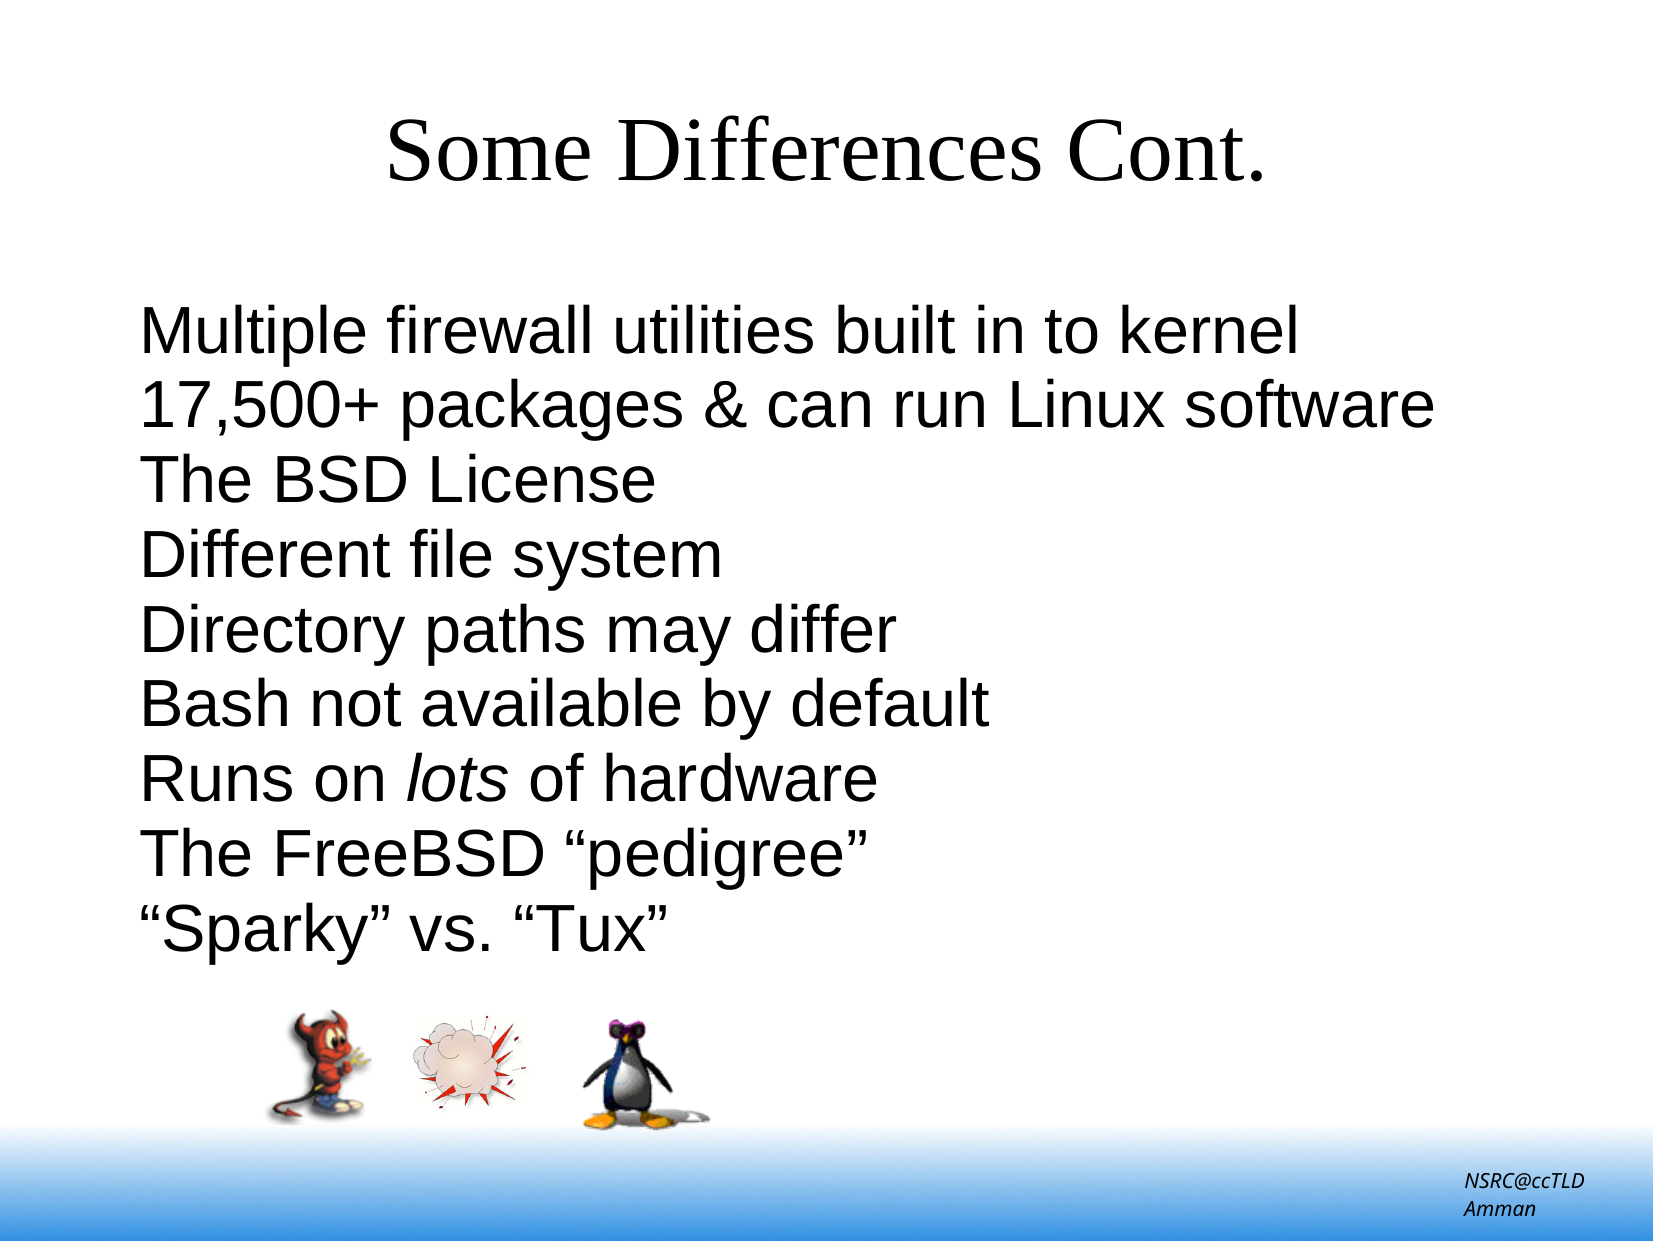

# Some Differences Cont.
Multiple firewall utilities built in to kernel
17,500+ packages & can run Linux software
The BSD License
Different file system
Directory paths may differ
Bash not available by default
Runs on lots of hardware
The FreeBSD “pedigree”
“Sparky” vs. “Tux”